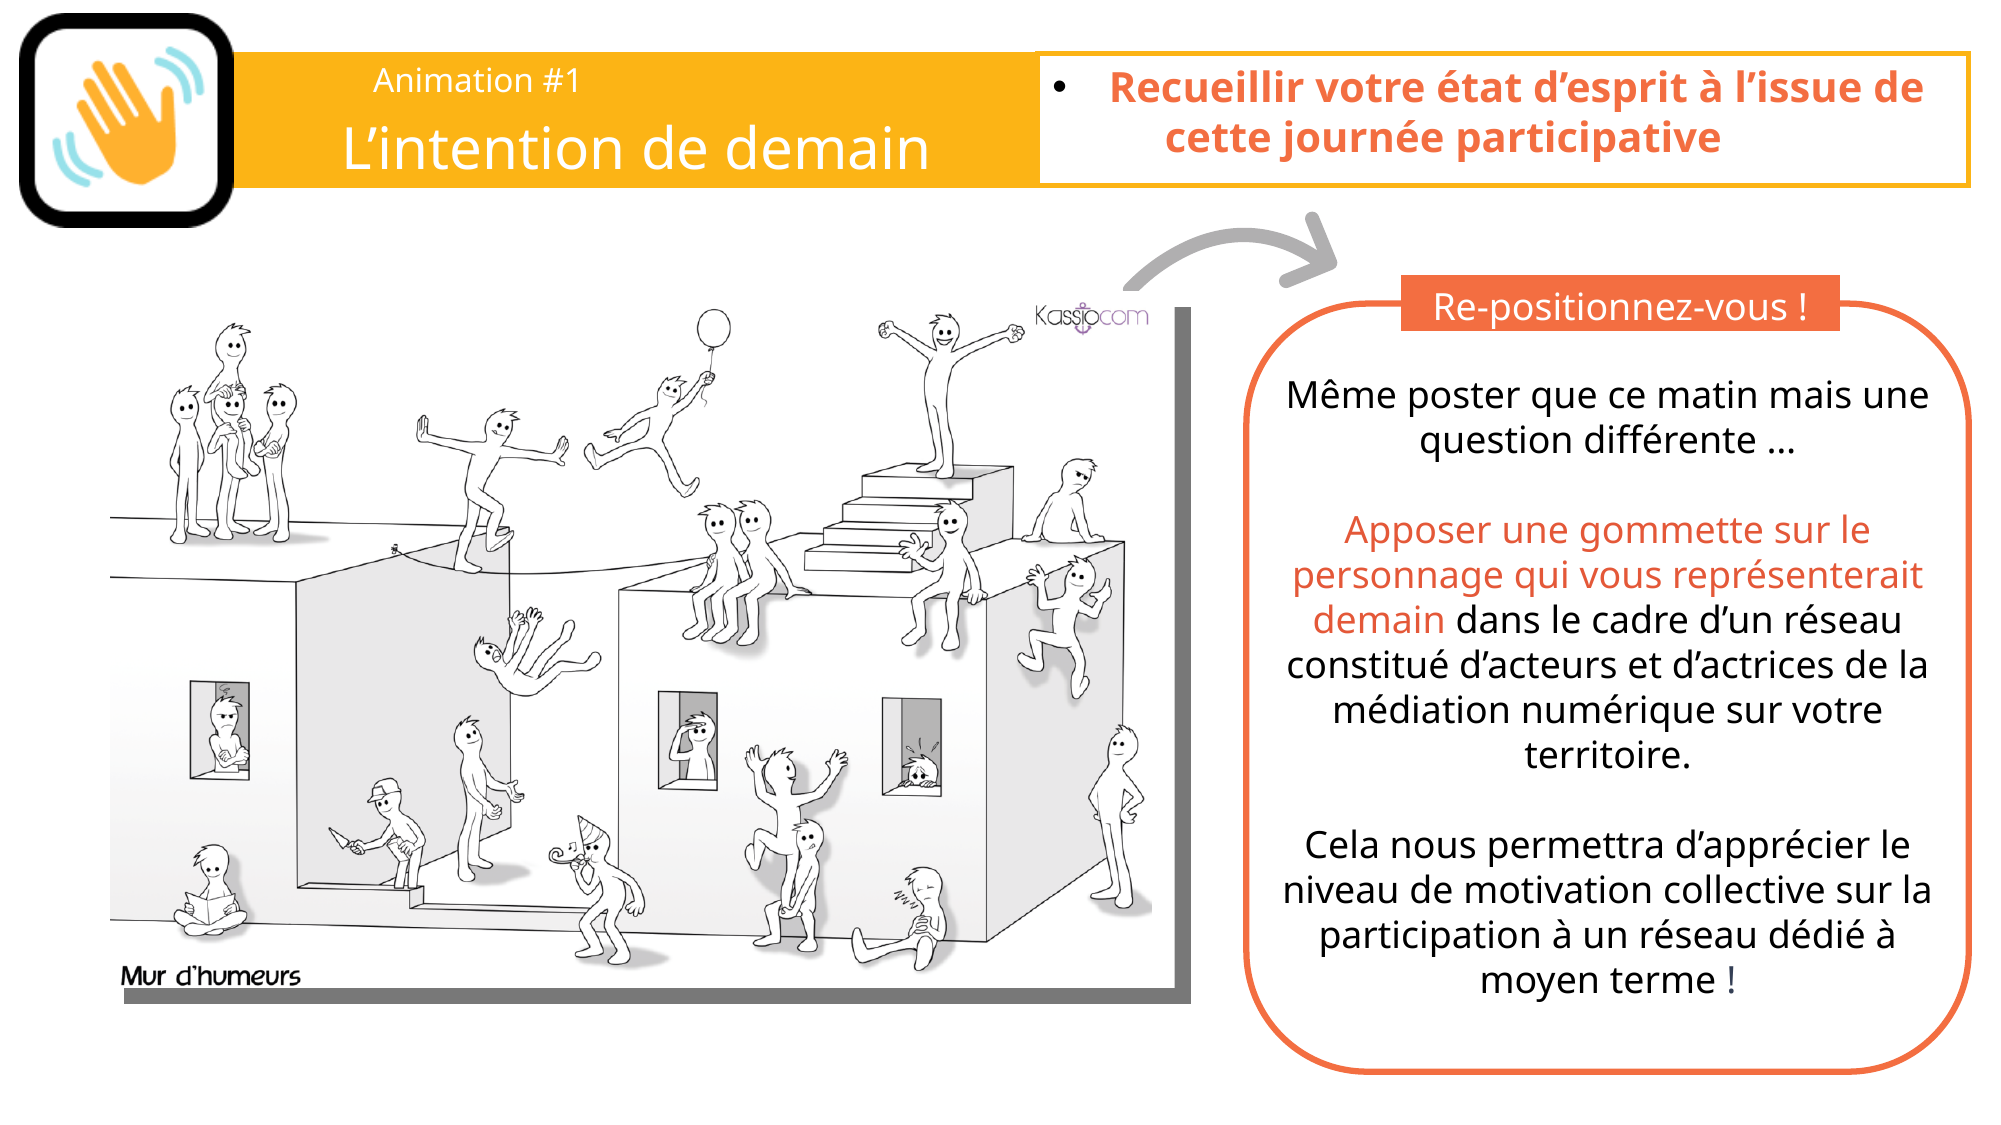

Animation #1
Recueillir votre état d’esprit à l’issue de cette journée participative
L’intention de demain
Re-positionnez-vous !
Même poster que ce matin mais une question différente …
Apposer une gommette sur le personnage qui vous représenterait demain dans le cadre d’un réseau constitué d’acteurs et d’actrices de la médiation numérique sur votre territoire.
Cela nous permettra d’apprécier le niveau de motivation collective sur la participation à un réseau dédié à moyen terme !